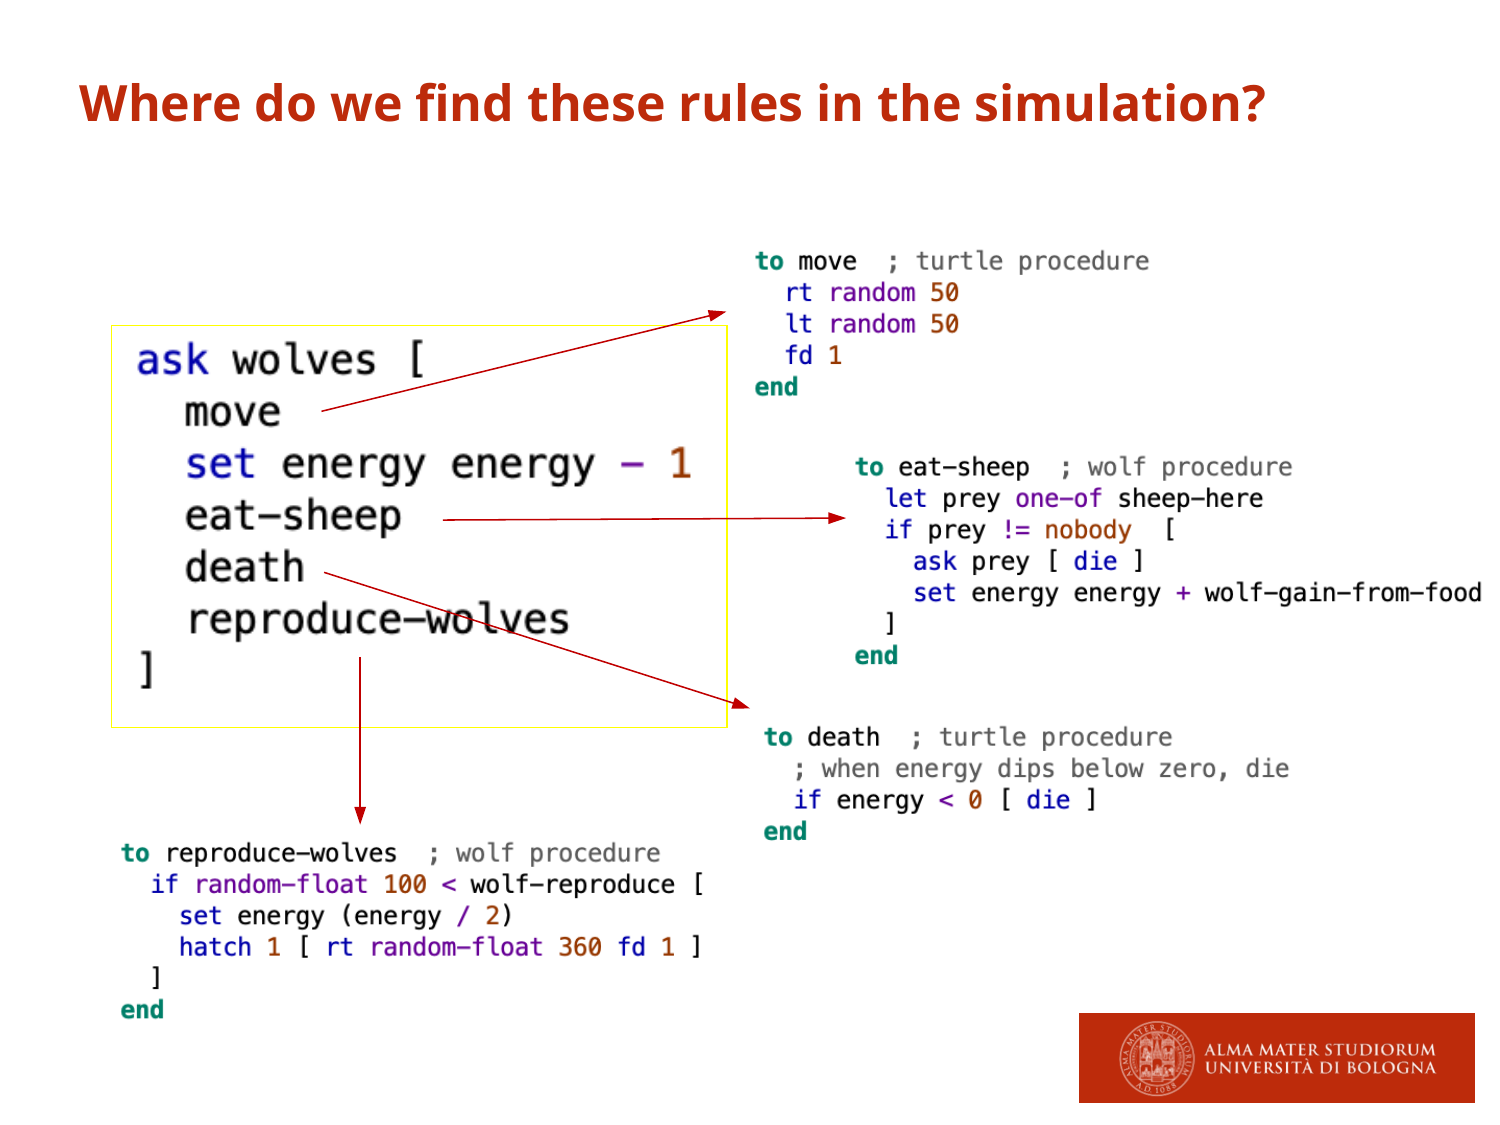

# Where do we find these rules in the simulation?